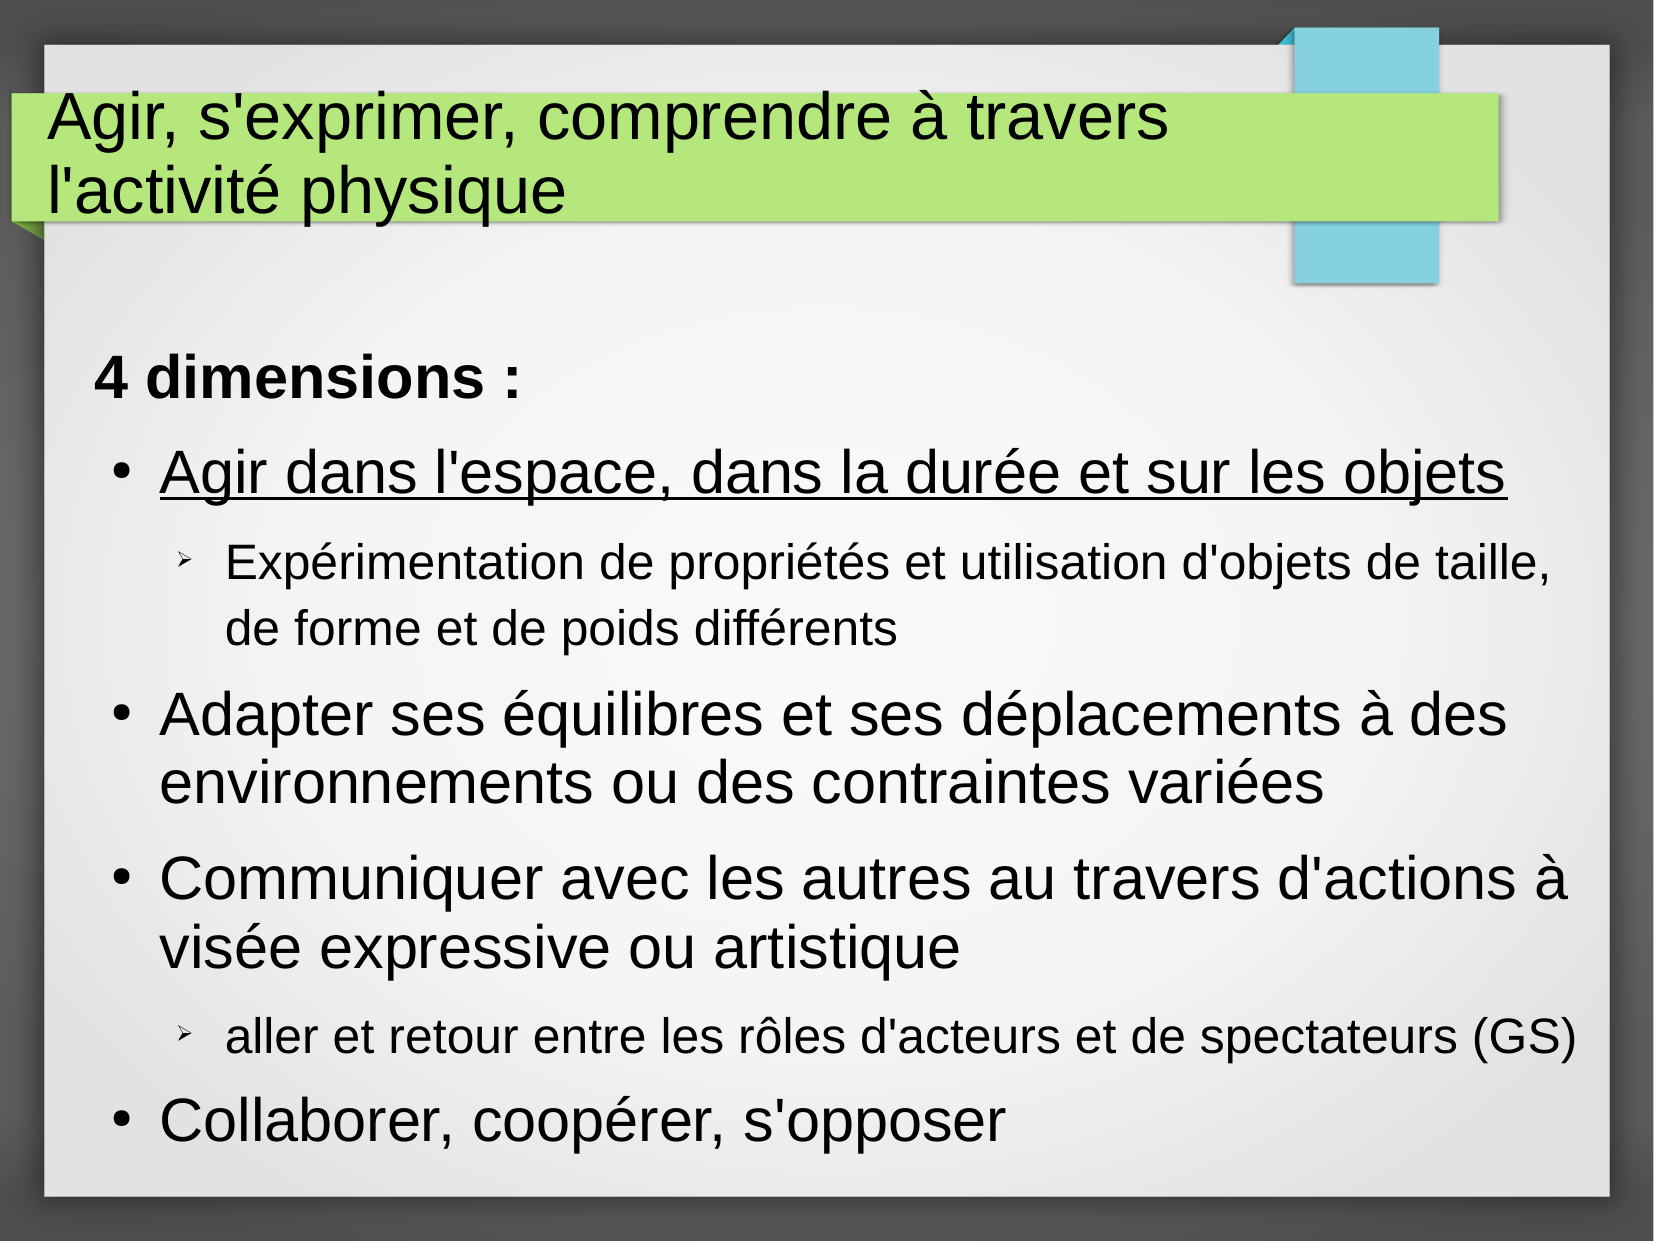

# Agir, s'exprimer, comprendre à travers l'activité physique
4 dimensions :
Agir dans l'espace, dans la durée et sur les objets
Expérimentation de propriétés et utilisation d'objets de taille, de forme et de poids différents
Adapter ses équilibres et ses déplacements à des environnements ou des contraintes variées
Communiquer avec les autres au travers d'actions à visée expressive ou artistique
aller et retour entre les rôles d'acteurs et de spectateurs (GS)
Collaborer, coopérer, s'opposer